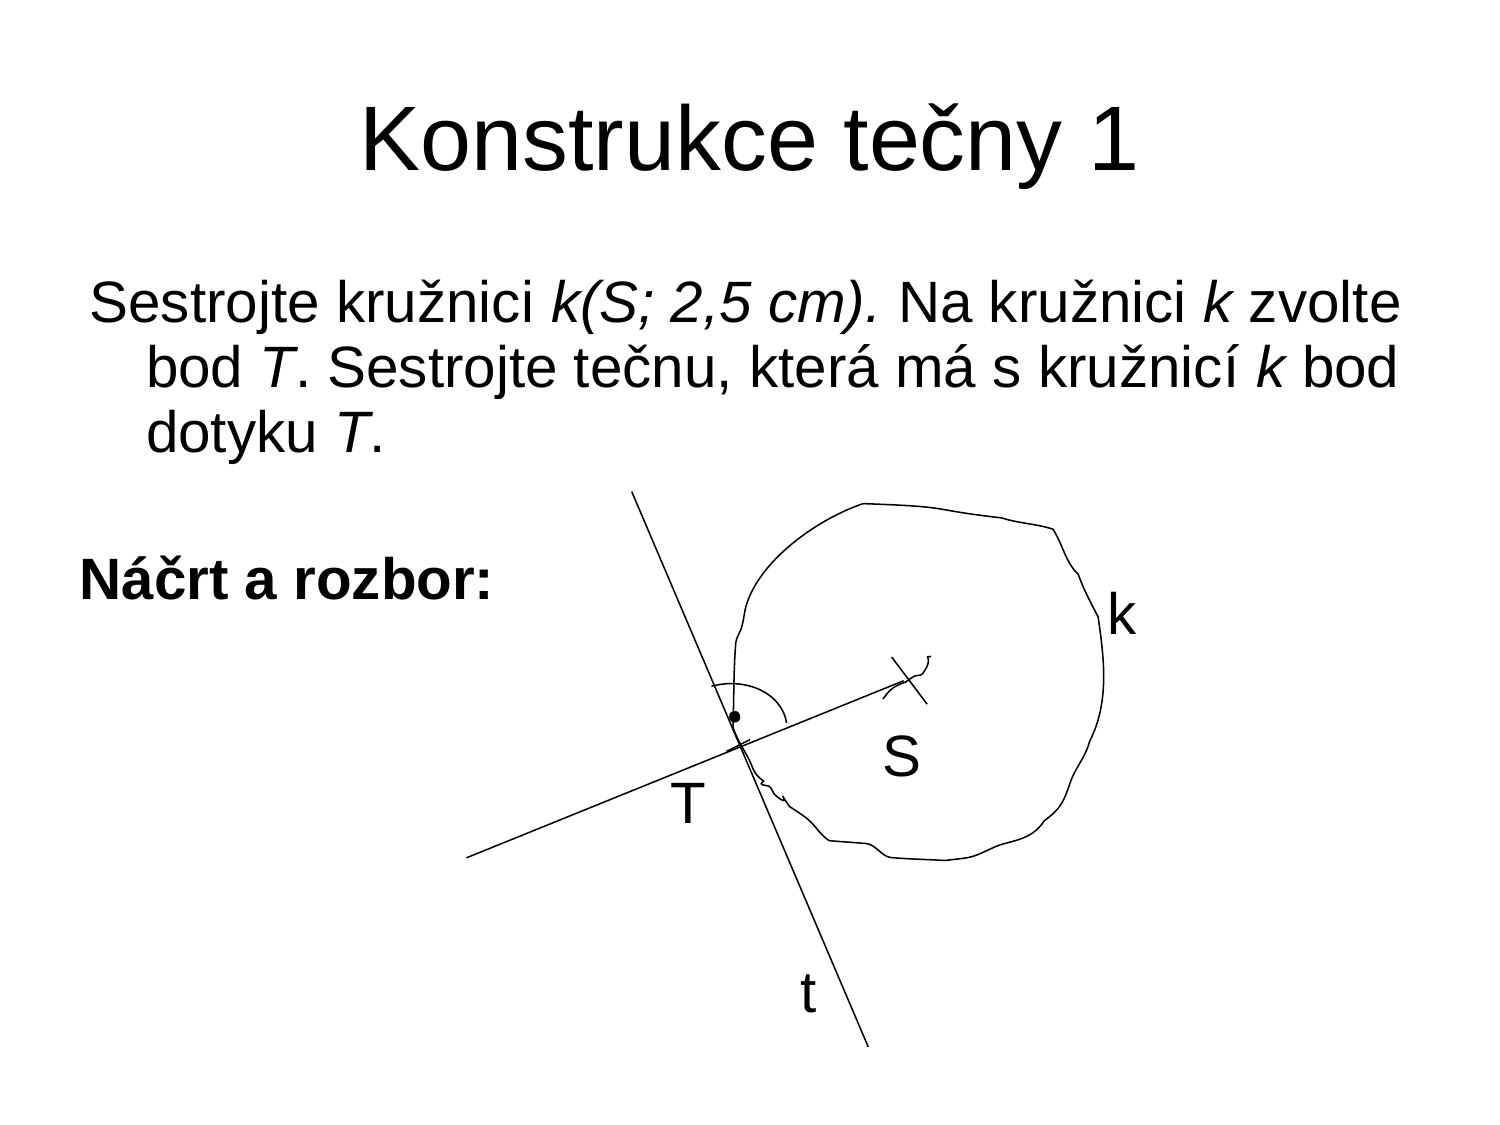

# Konstrukce tečny 1
Sestrojte kružnici k(S; 2,5 cm). Na kružnici k zvolte bod T. Sestrojte tečnu, která má s kružnicí k bod dotyku T.
Náčrt a rozbor:
k
.
S
T
t